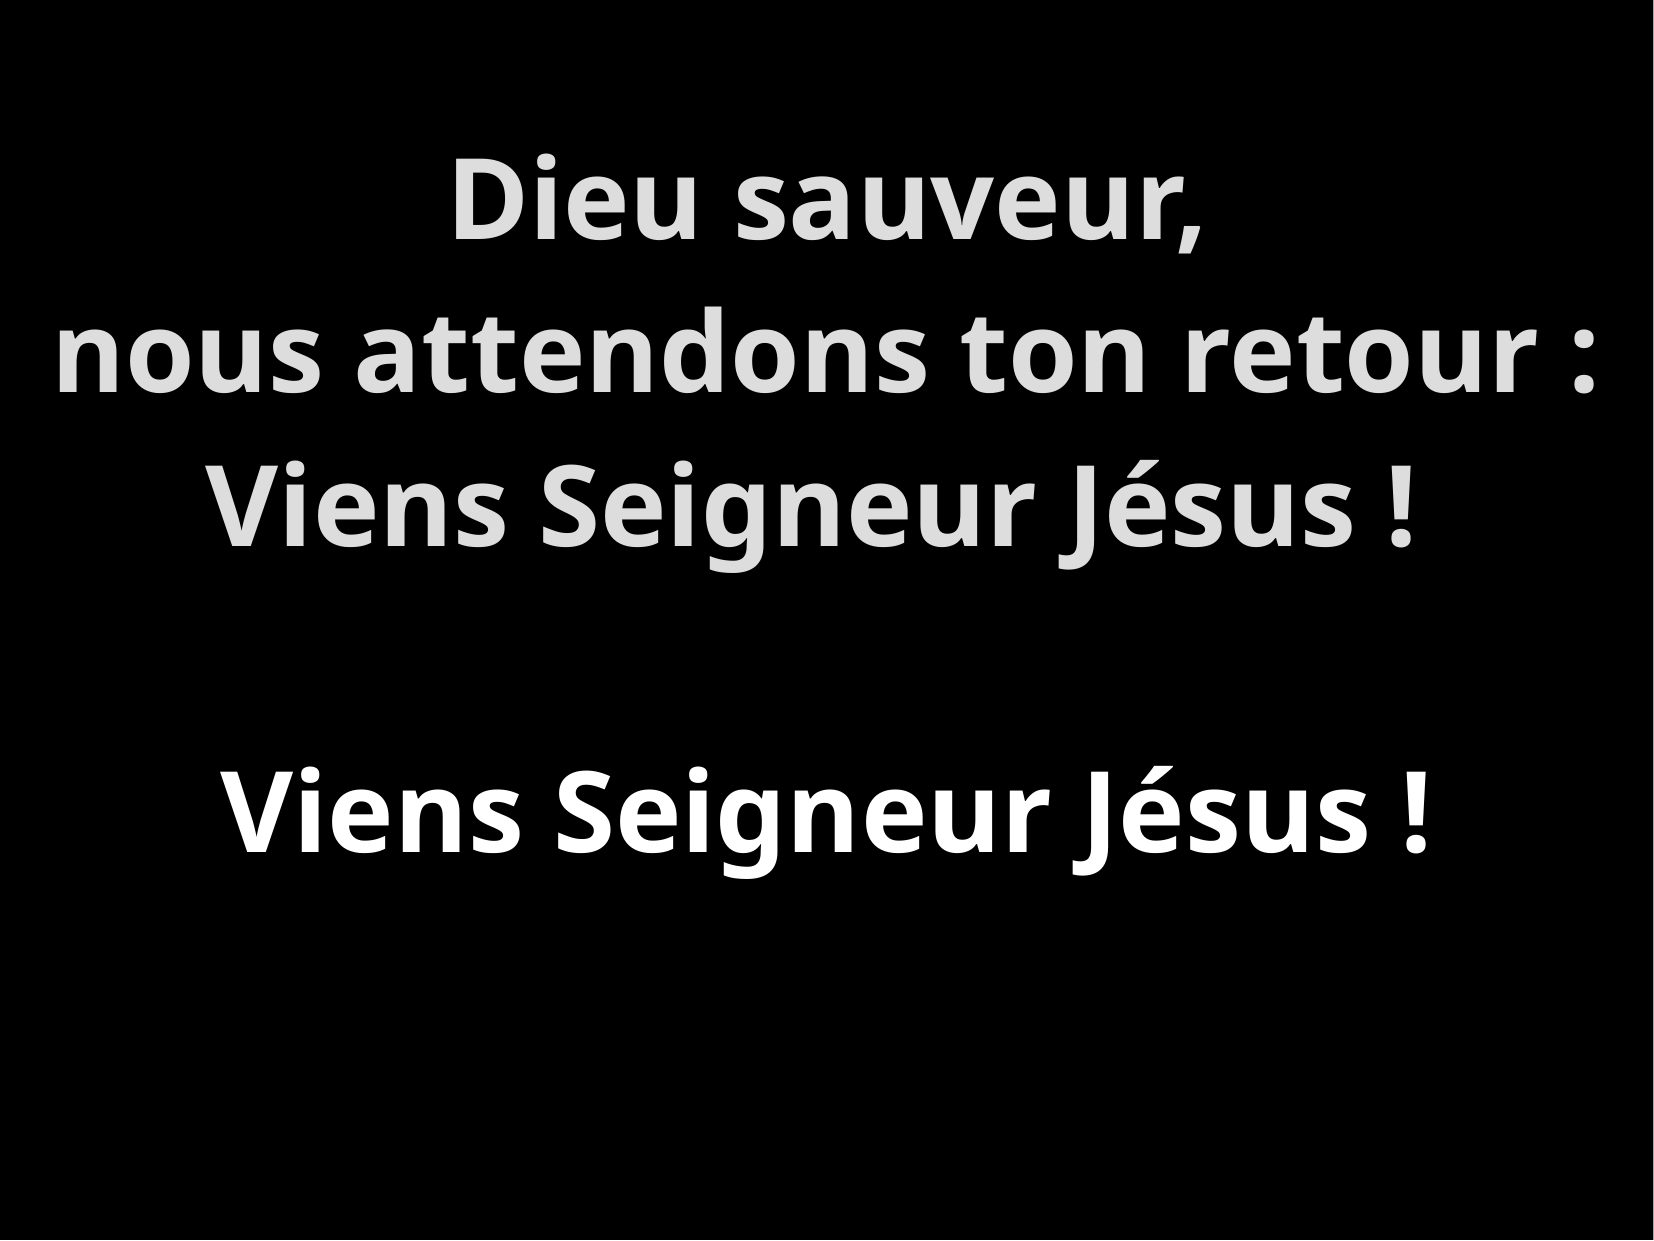

# Dieu sauveur,
nous attendons ton retour :
Viens Seigneur Jésus !
Viens Seigneur Jésus !